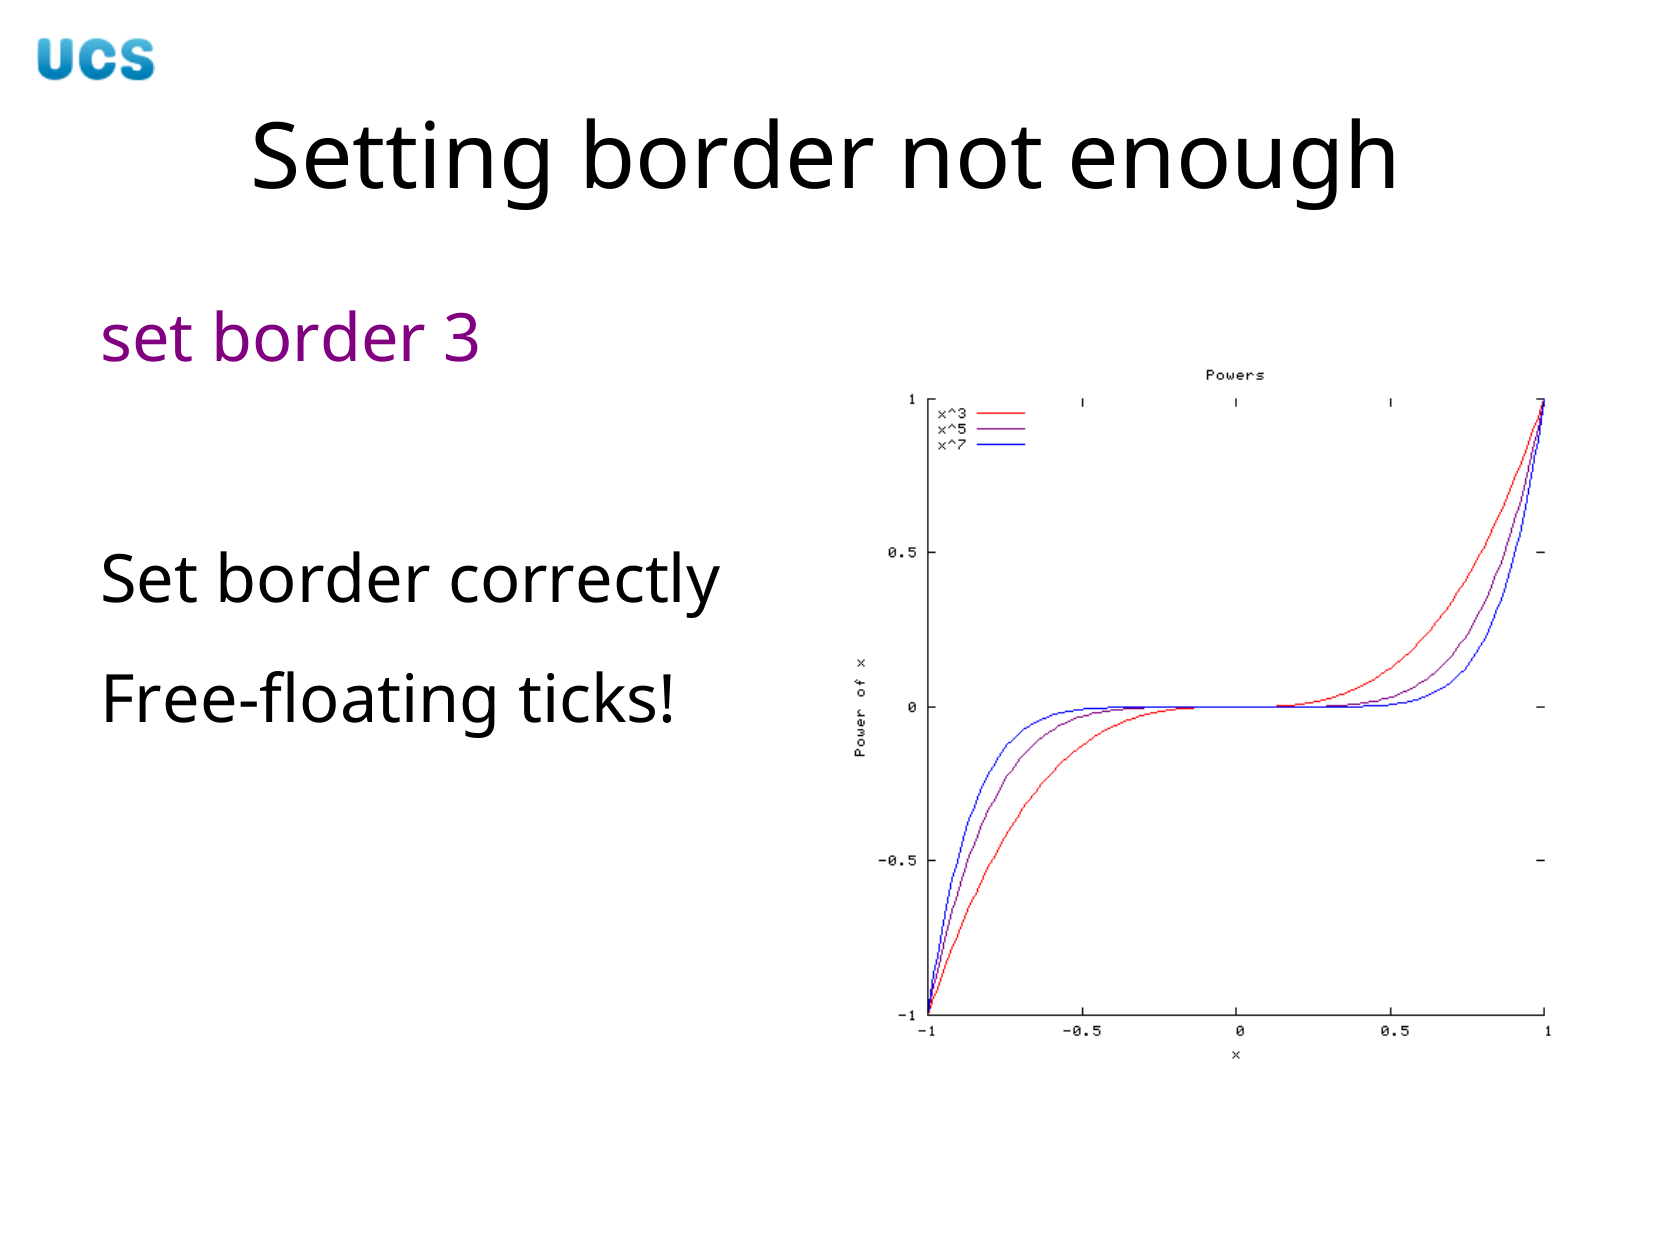

# Setting border not enough
set border 3
Set border correctly
Free-floating ticks!